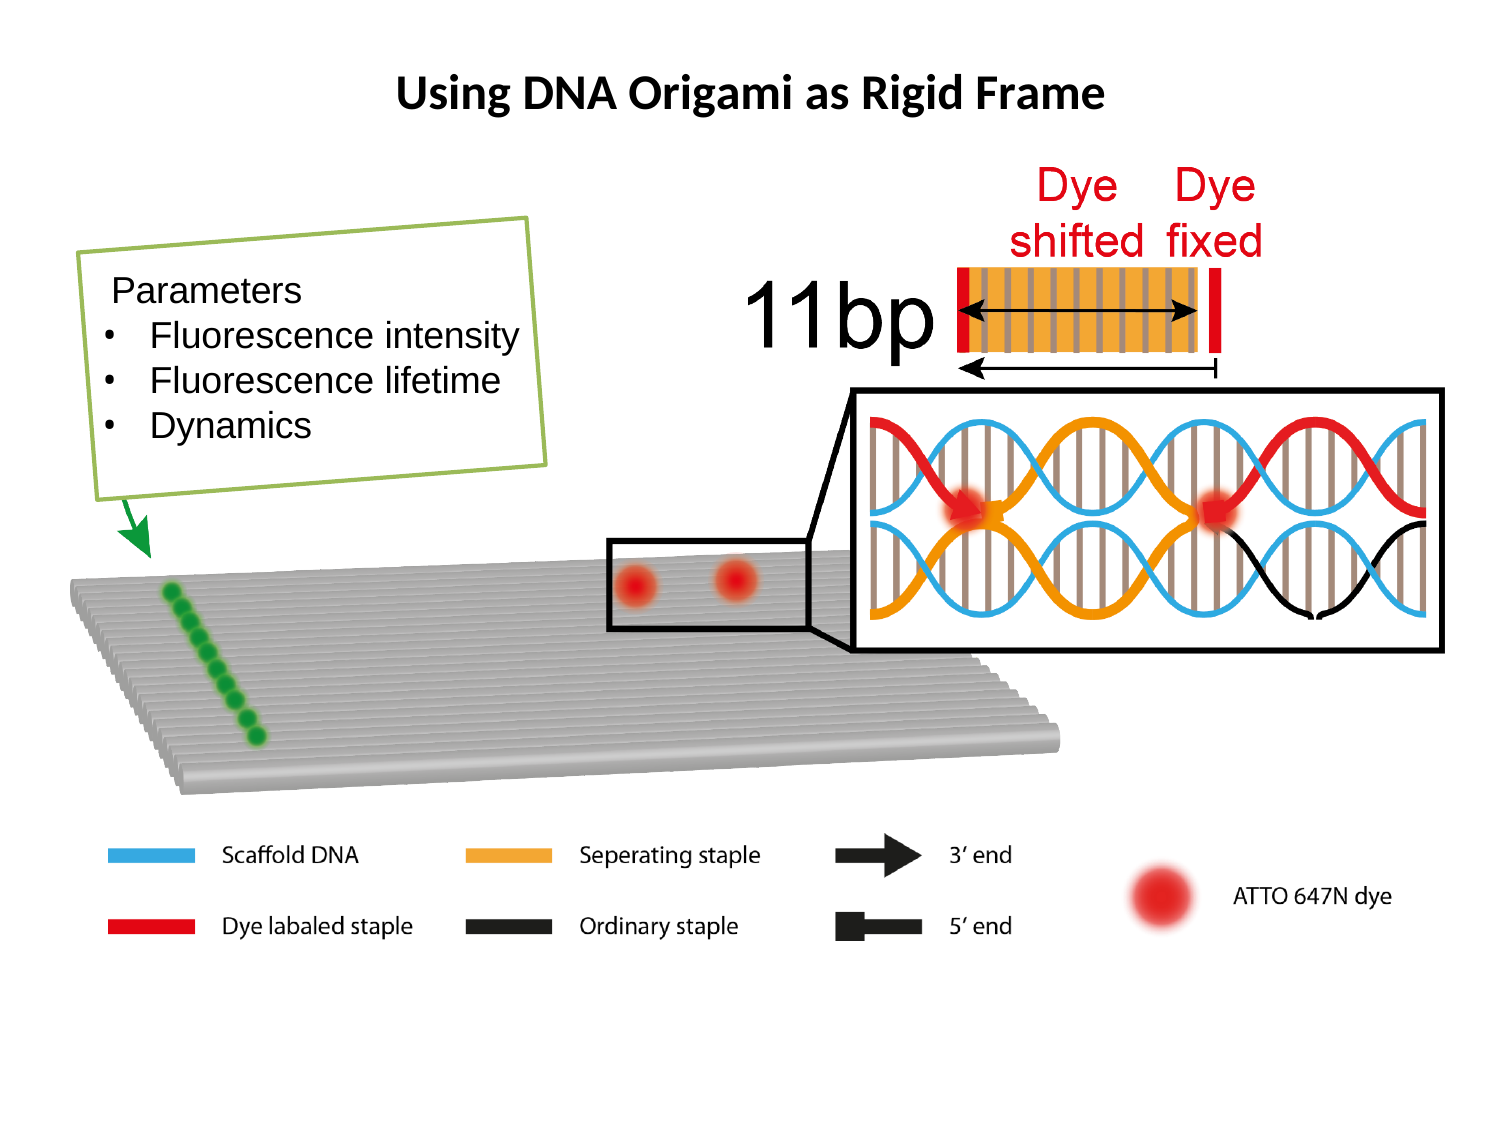

# Using DNA Origami as Rigid Frame
Parameters
Fluorescence intensity
Fluorescence lifetime
Dynamics